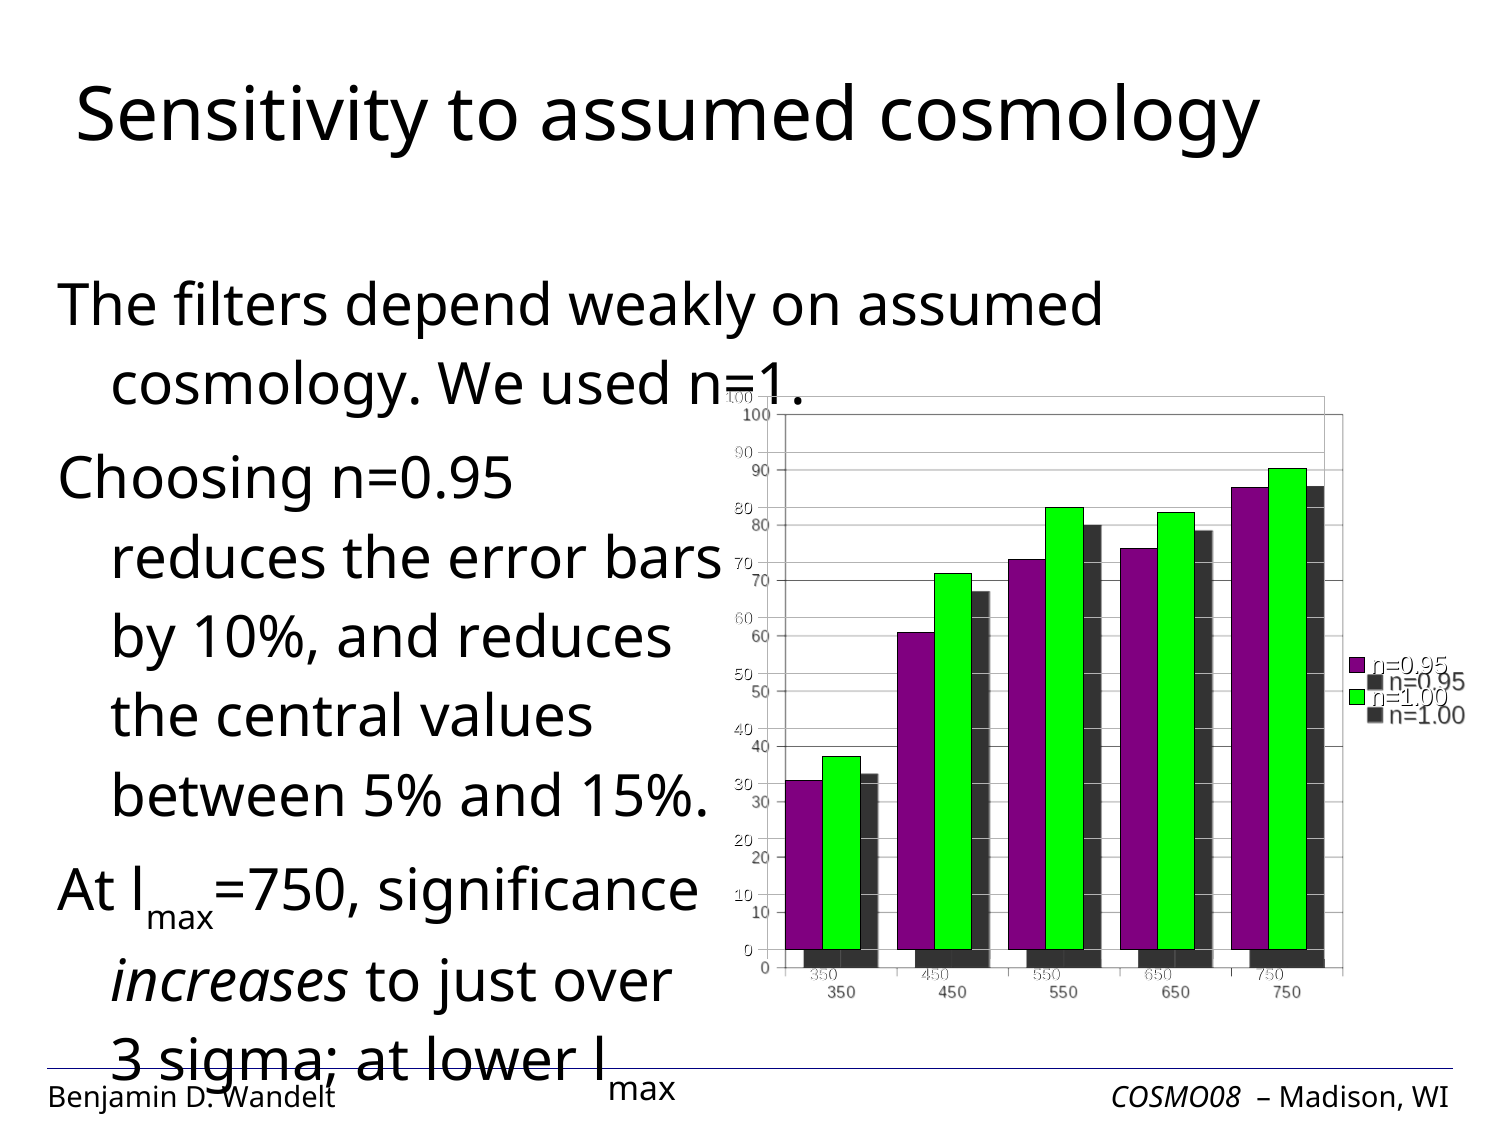

# Sensitivity to assumed cosmology
The filters depend weakly on assumed cosmology. We used n=1.
Choosing n=0.95
reduces the error bars
by 10%, and reduces
the central values
between 5% and 15%.
At lmax=750, significance
increases to just over
3 sigma; at lower lmax
significance decreases a little.
### Chart
| Category | n=0.95 | n=1.00 |
|---|---|---|
| 350 | 30.5 | 35.0 |
| 450 | 57.4 | 68.0 |
| 550 | 70.5 | 80.0 |
| 650 | 72.5 | 79.0 |
| 750 | 83.5 | 87.0 |August 2, 2008